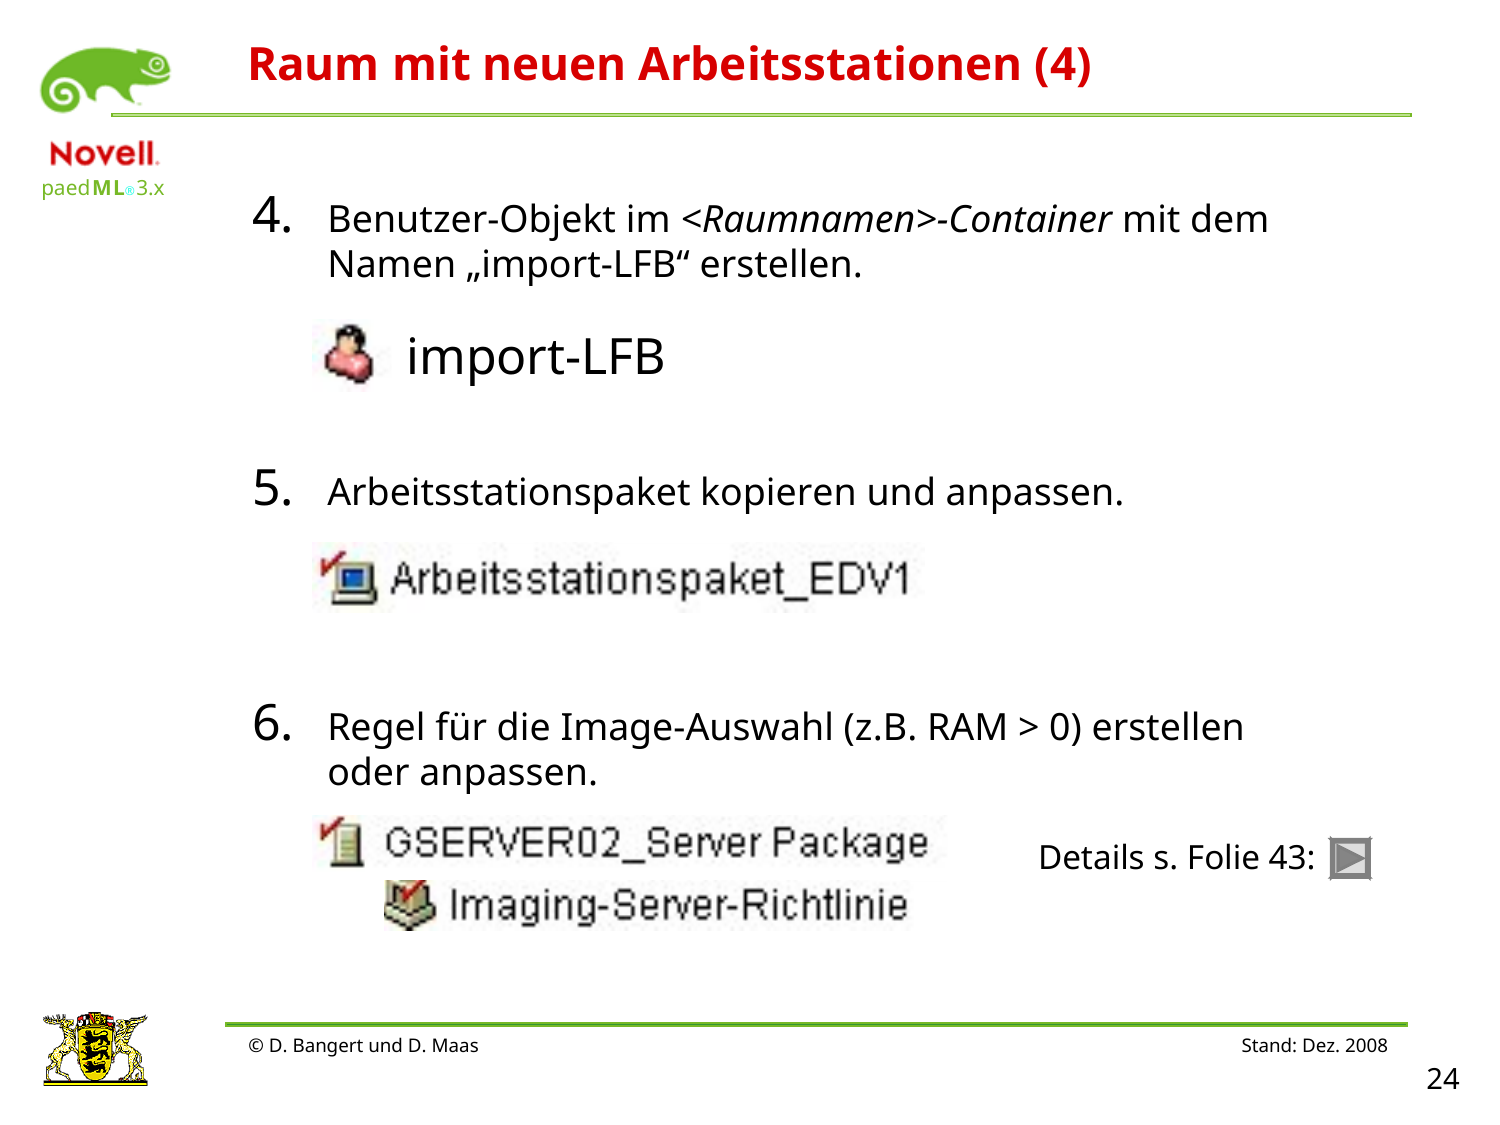

# Raum mit neuen Arbeitsstationen (4)‏
4.
Benutzer-Objekt im <Raumnamen>-Container mit dem Namen „import-LFB“ erstellen.
import-LFB
5.
Arbeitsstationspaket kopieren und anpassen.
6.
Regel für die Image-Auswahl (z.B. RAM > 0) erstellen oder anpassen.
Details s. Folie 43:
© D. Bangert und D. Maas
Dez. 2008
24